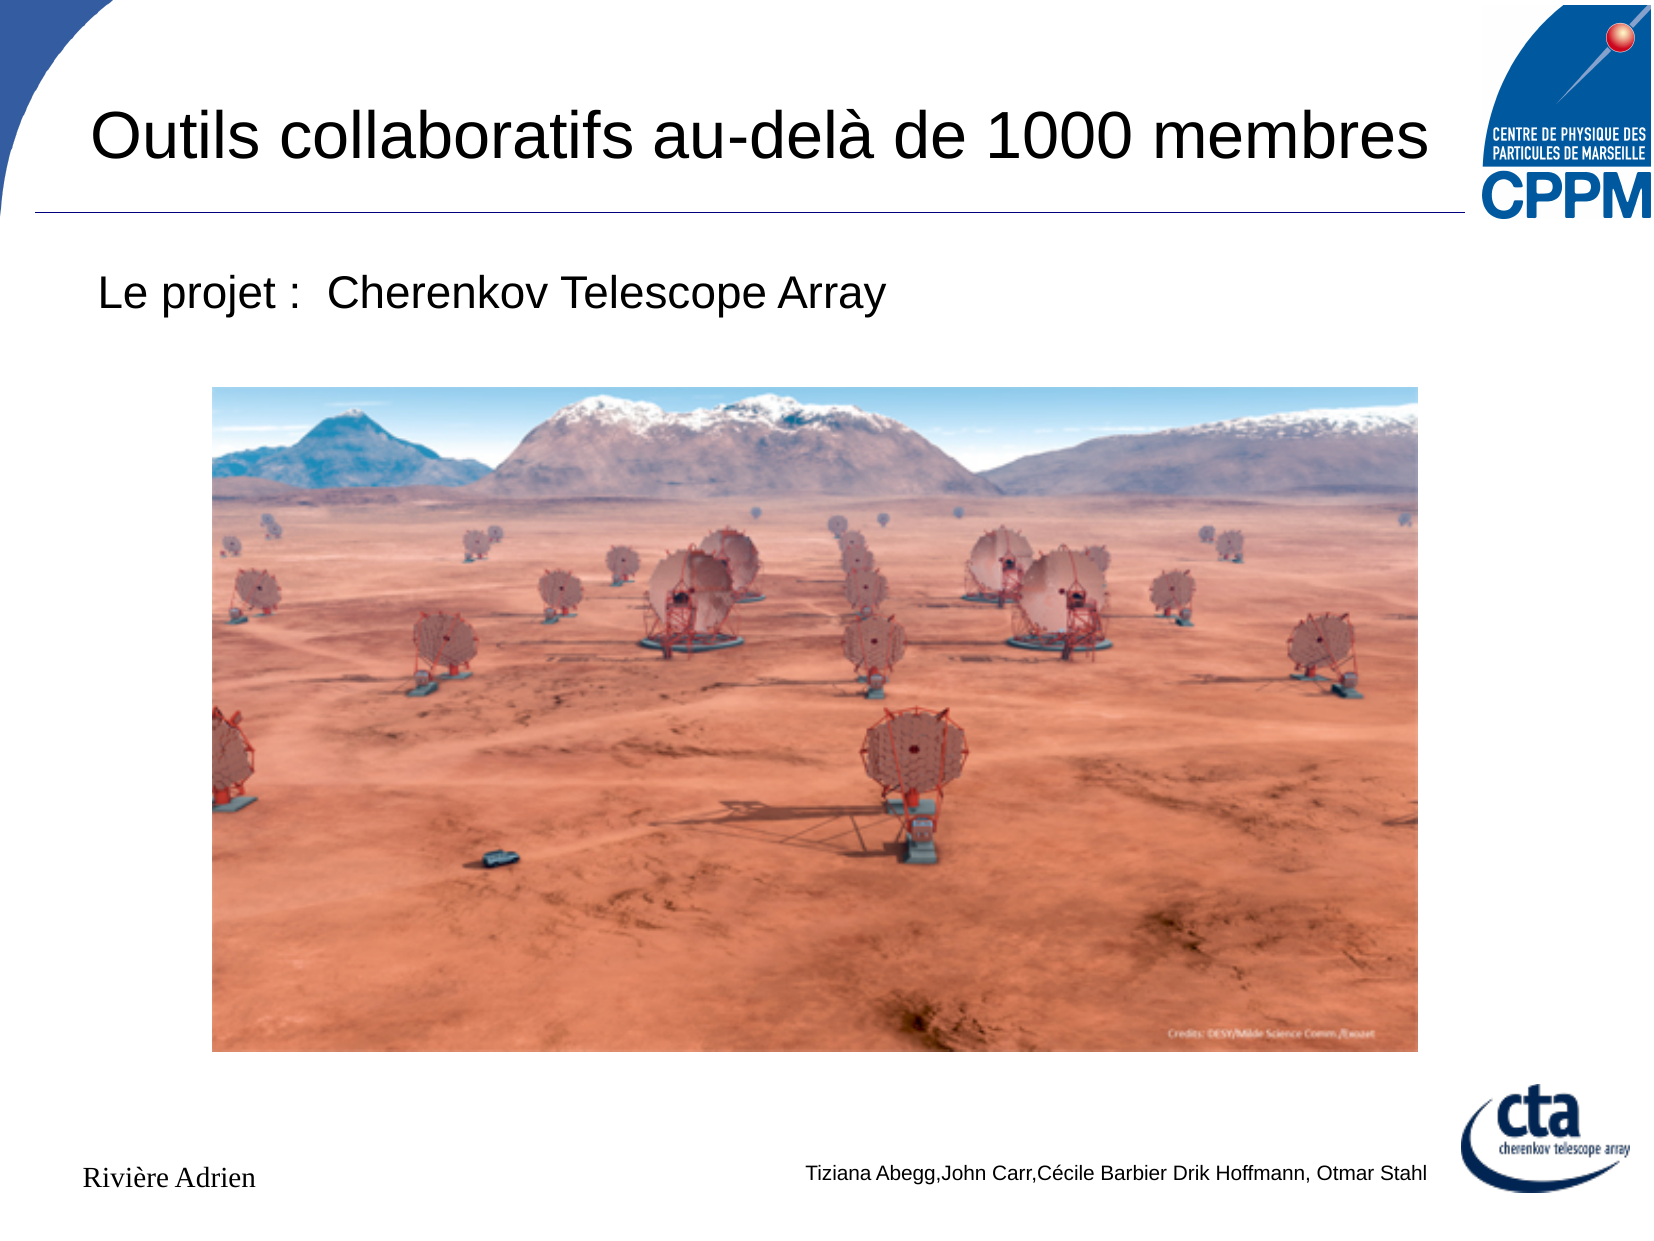

#
Outils collaboratifs au-delà de 1000 membres
Le projet : Cherenkov Telescope Array
Tiziana Abegg,John Carr,Cécile Barbier Drik Hoffmann, Otmar Stahl